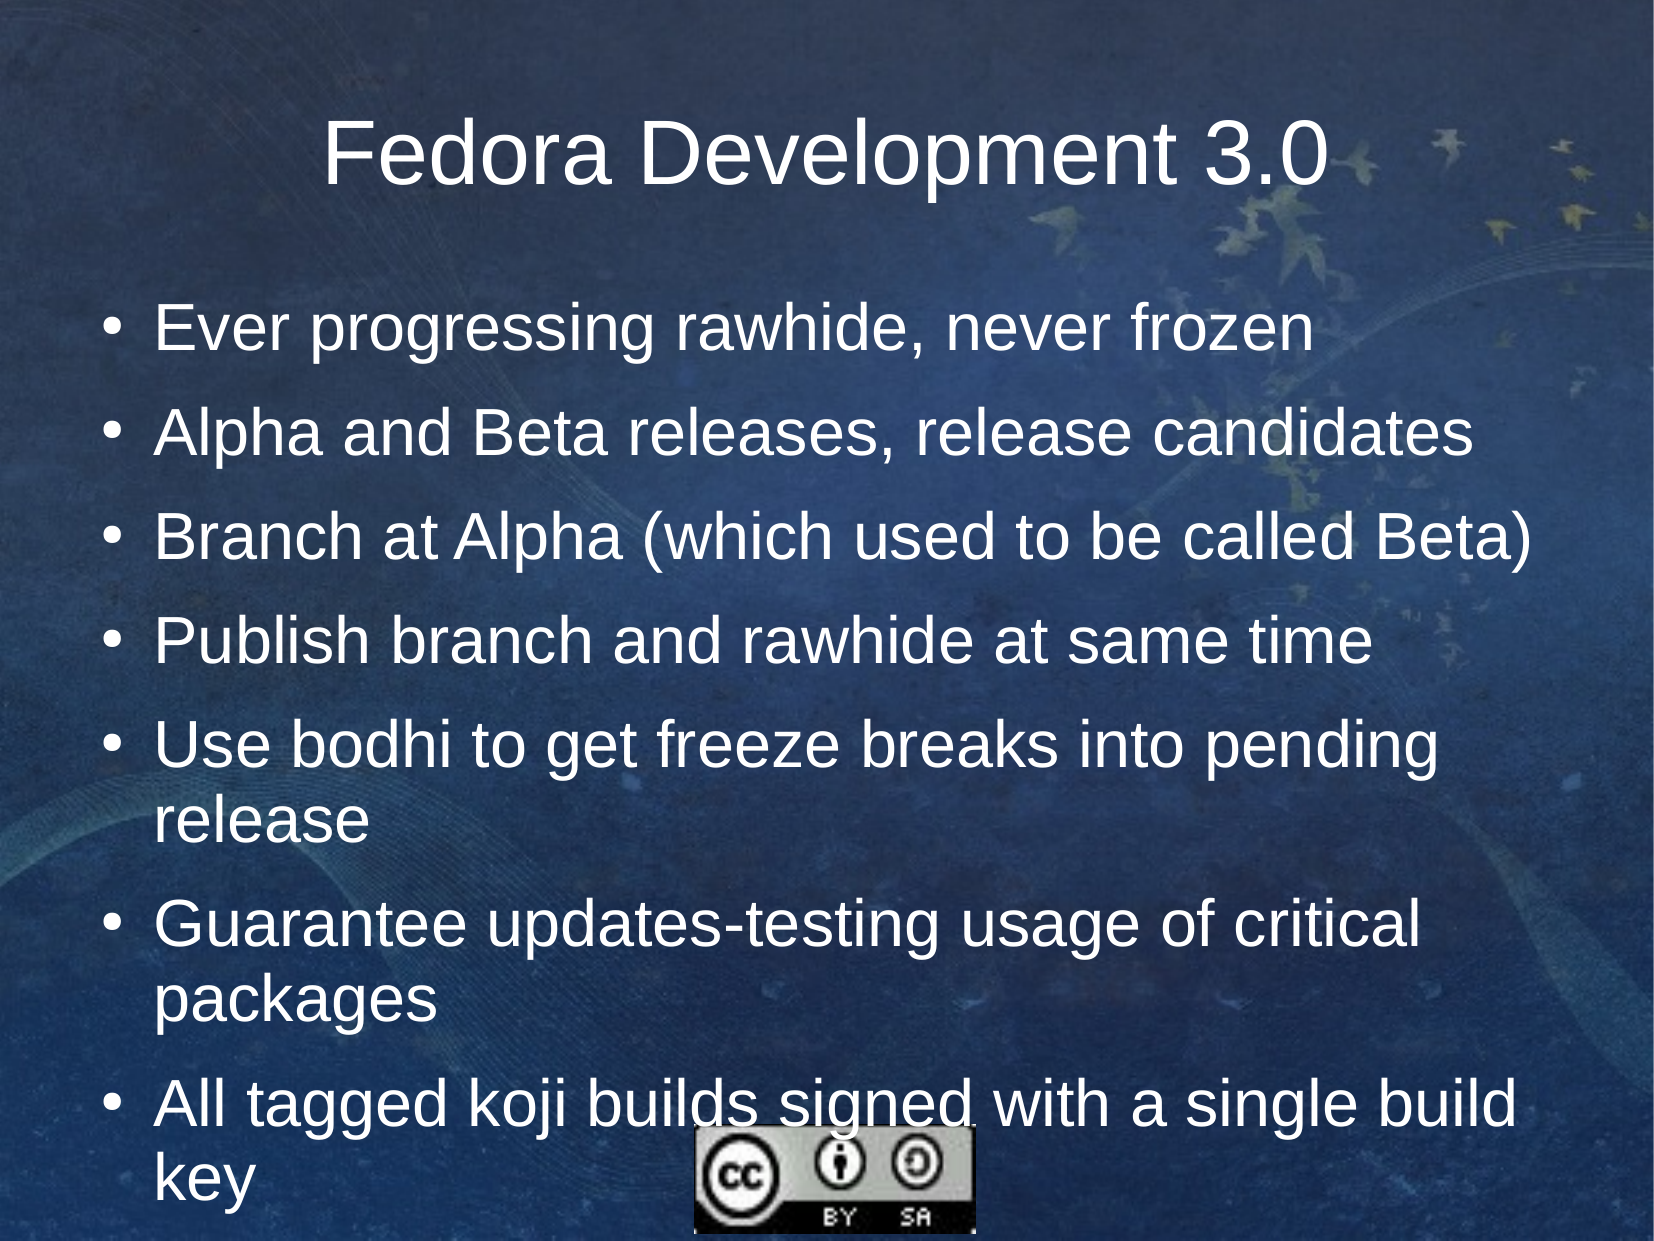

# Fedora Development 3.0
Ever progressing rawhide, never frozen
Alpha and Beta releases, release candidates
Branch at Alpha (which used to be called Beta)
Publish branch and rawhide at same time
Use bodhi to get freeze breaks into pending release
Guarantee updates-testing usage of critical packages
All tagged koji builds signed with a single build key